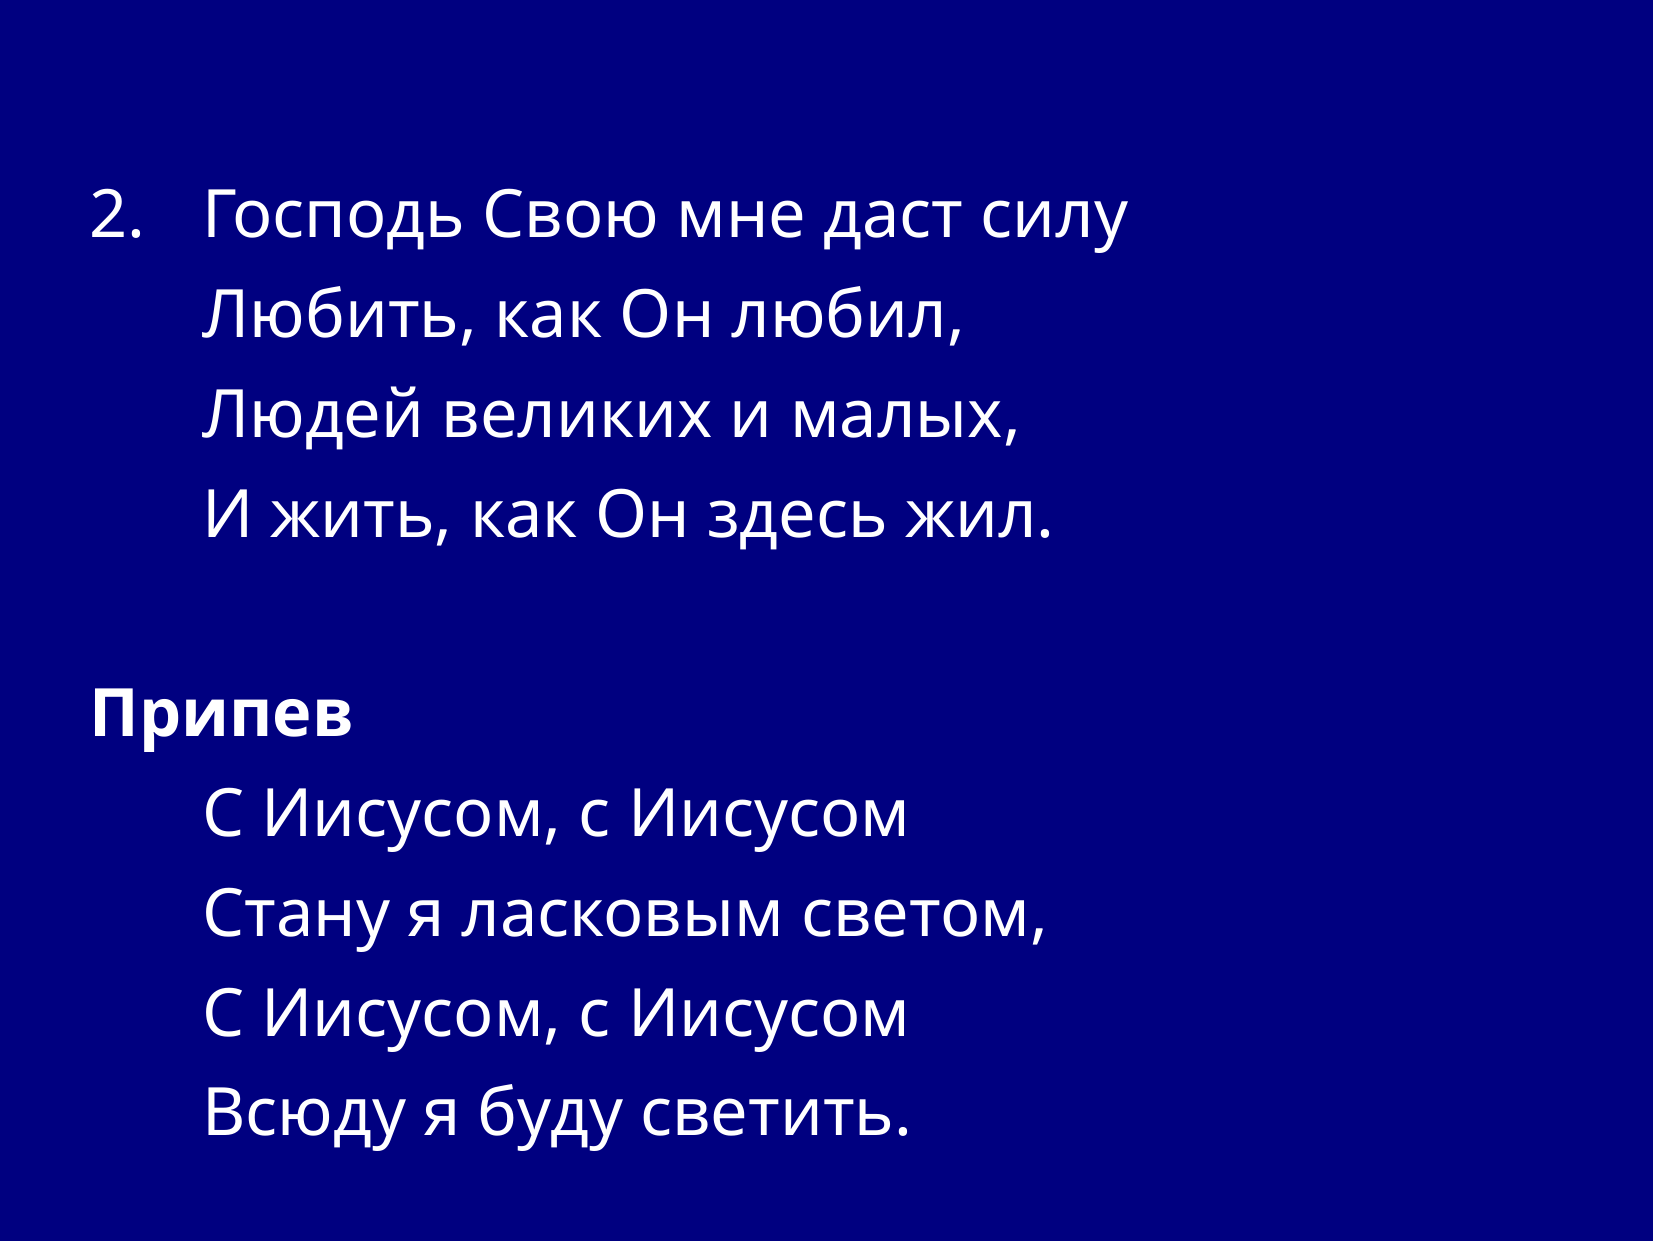

2.	Господь Свою мне даст силу
	Любить, как Он любил,
	Людей великих и малых,
	И жить, как Он здесь жил.
Припев
	С Иисусом, с Иисусом
	Стану я ласковым светом,
	С Иисусом, с Иисусом
	Всюду я буду светить.